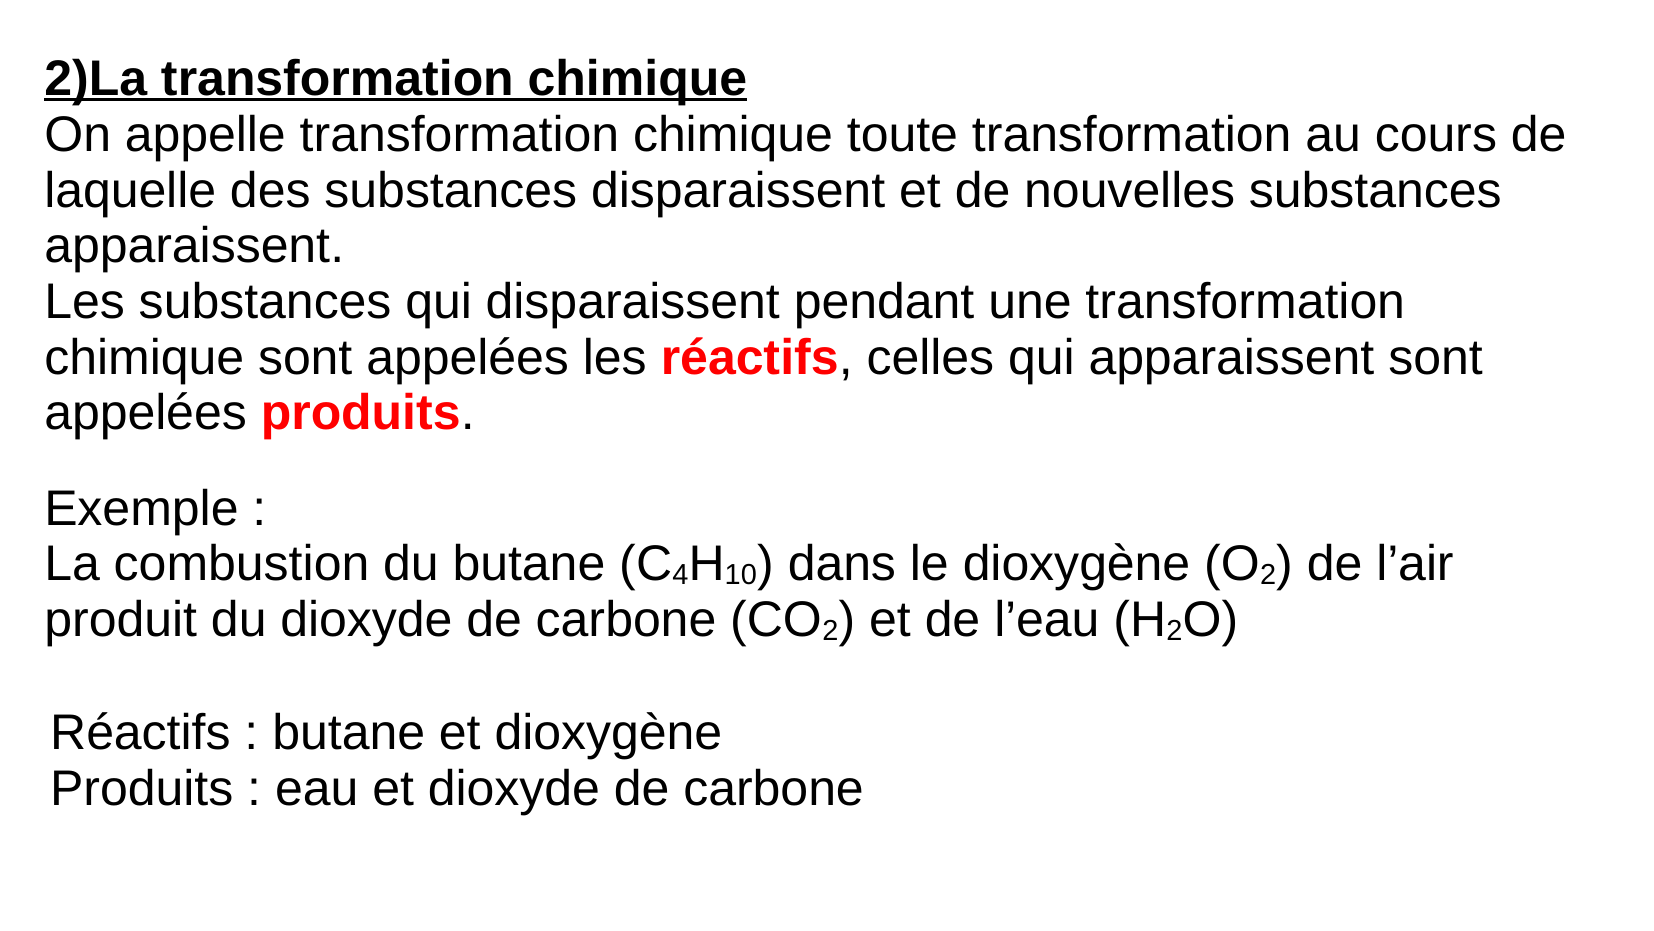

2)La transformation chimique
On appelle transformation chimique toute transformation au cours de laquelle des substances disparaissent et de nouvelles substances apparaissent.
Les substances qui disparaissent pendant une transformation chimique sont appelées les réactifs, celles qui apparaissent sont appelées produits.
Exemple :
La combustion du butane (C4H10) dans le dioxygène (O2) de l’air produit du dioxyde de carbone (CO2) et de l’eau (H2O)
Réactifs : butane et dioxygène
Produits : eau et dioxyde de carbone